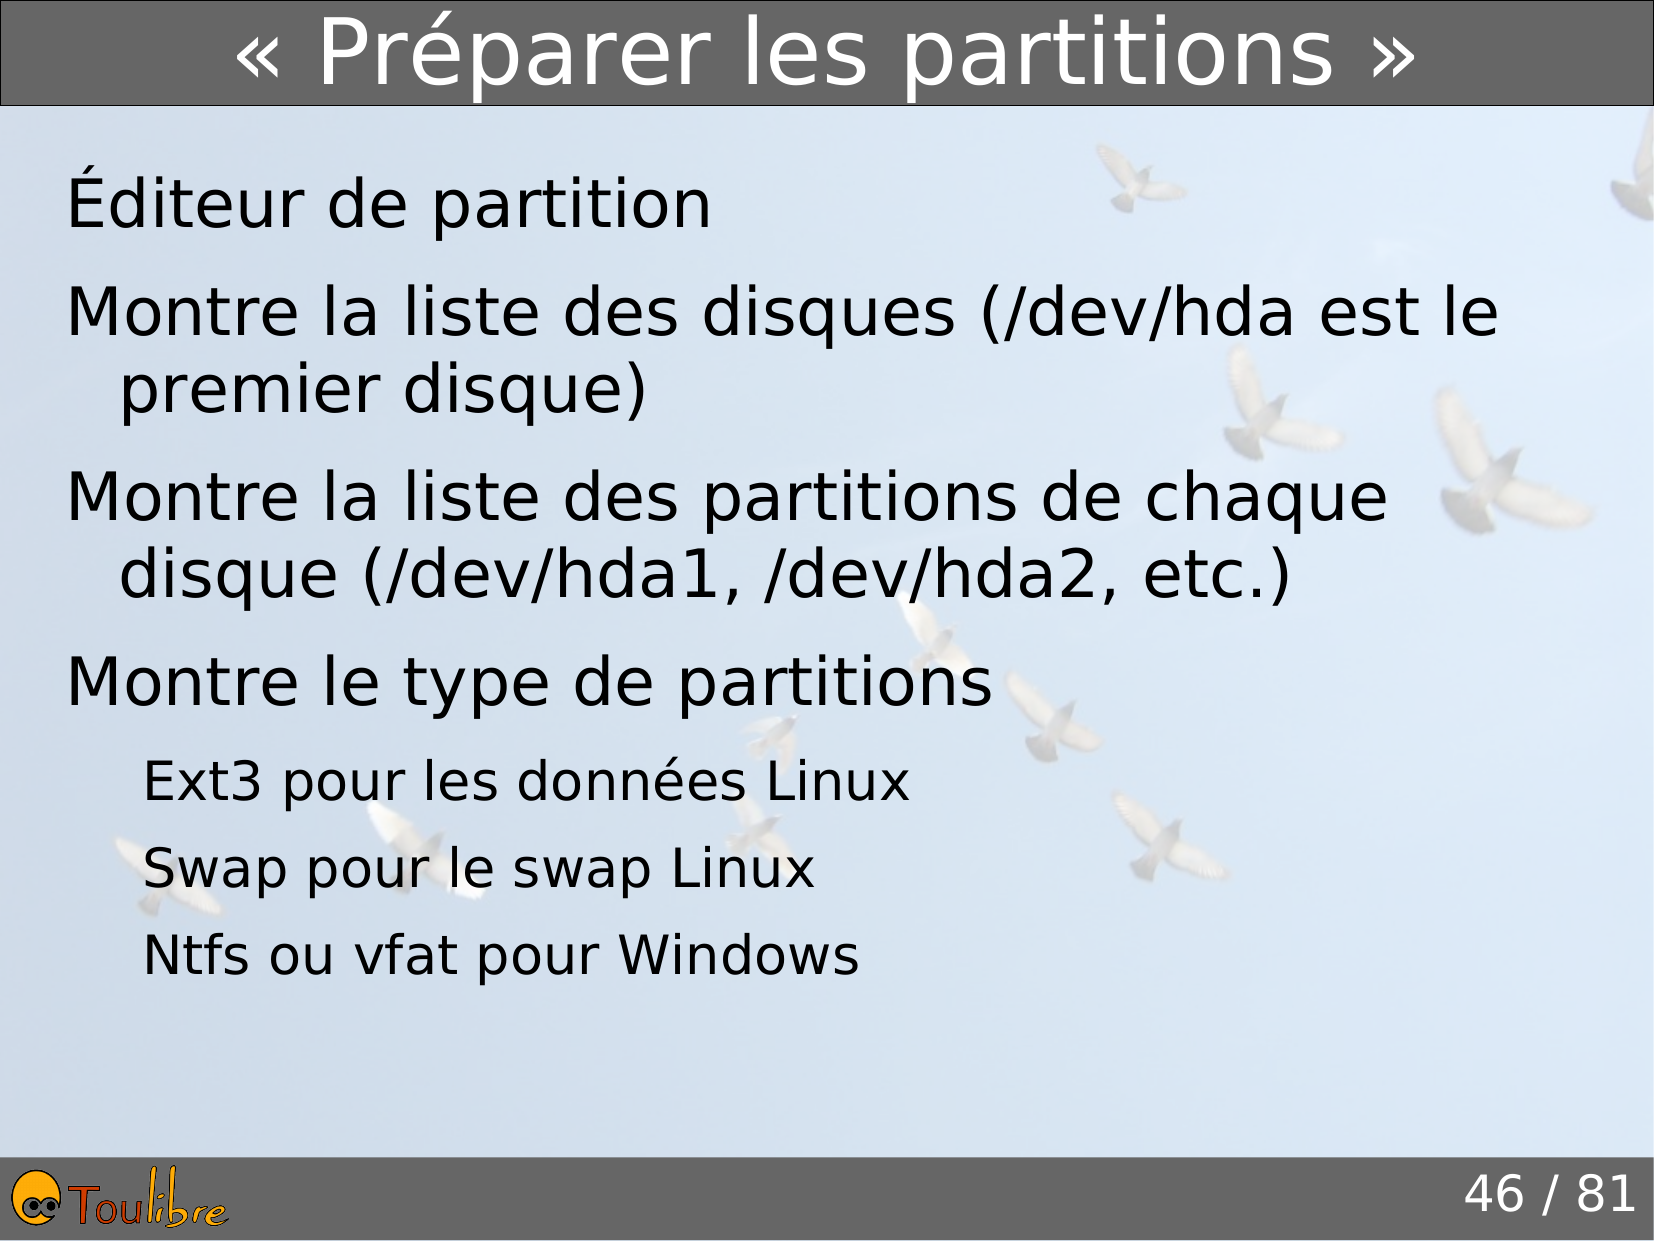

# « Préparer les partitions »
Éditeur de partition
Montre la liste des disques (/dev/hda est le premier disque)
Montre la liste des partitions de chaque disque (/dev/hda1, /dev/hda2, etc.)
Montre le type de partitions
Ext3 pour les données Linux
Swap pour le swap Linux
Ntfs ou vfat pour Windows